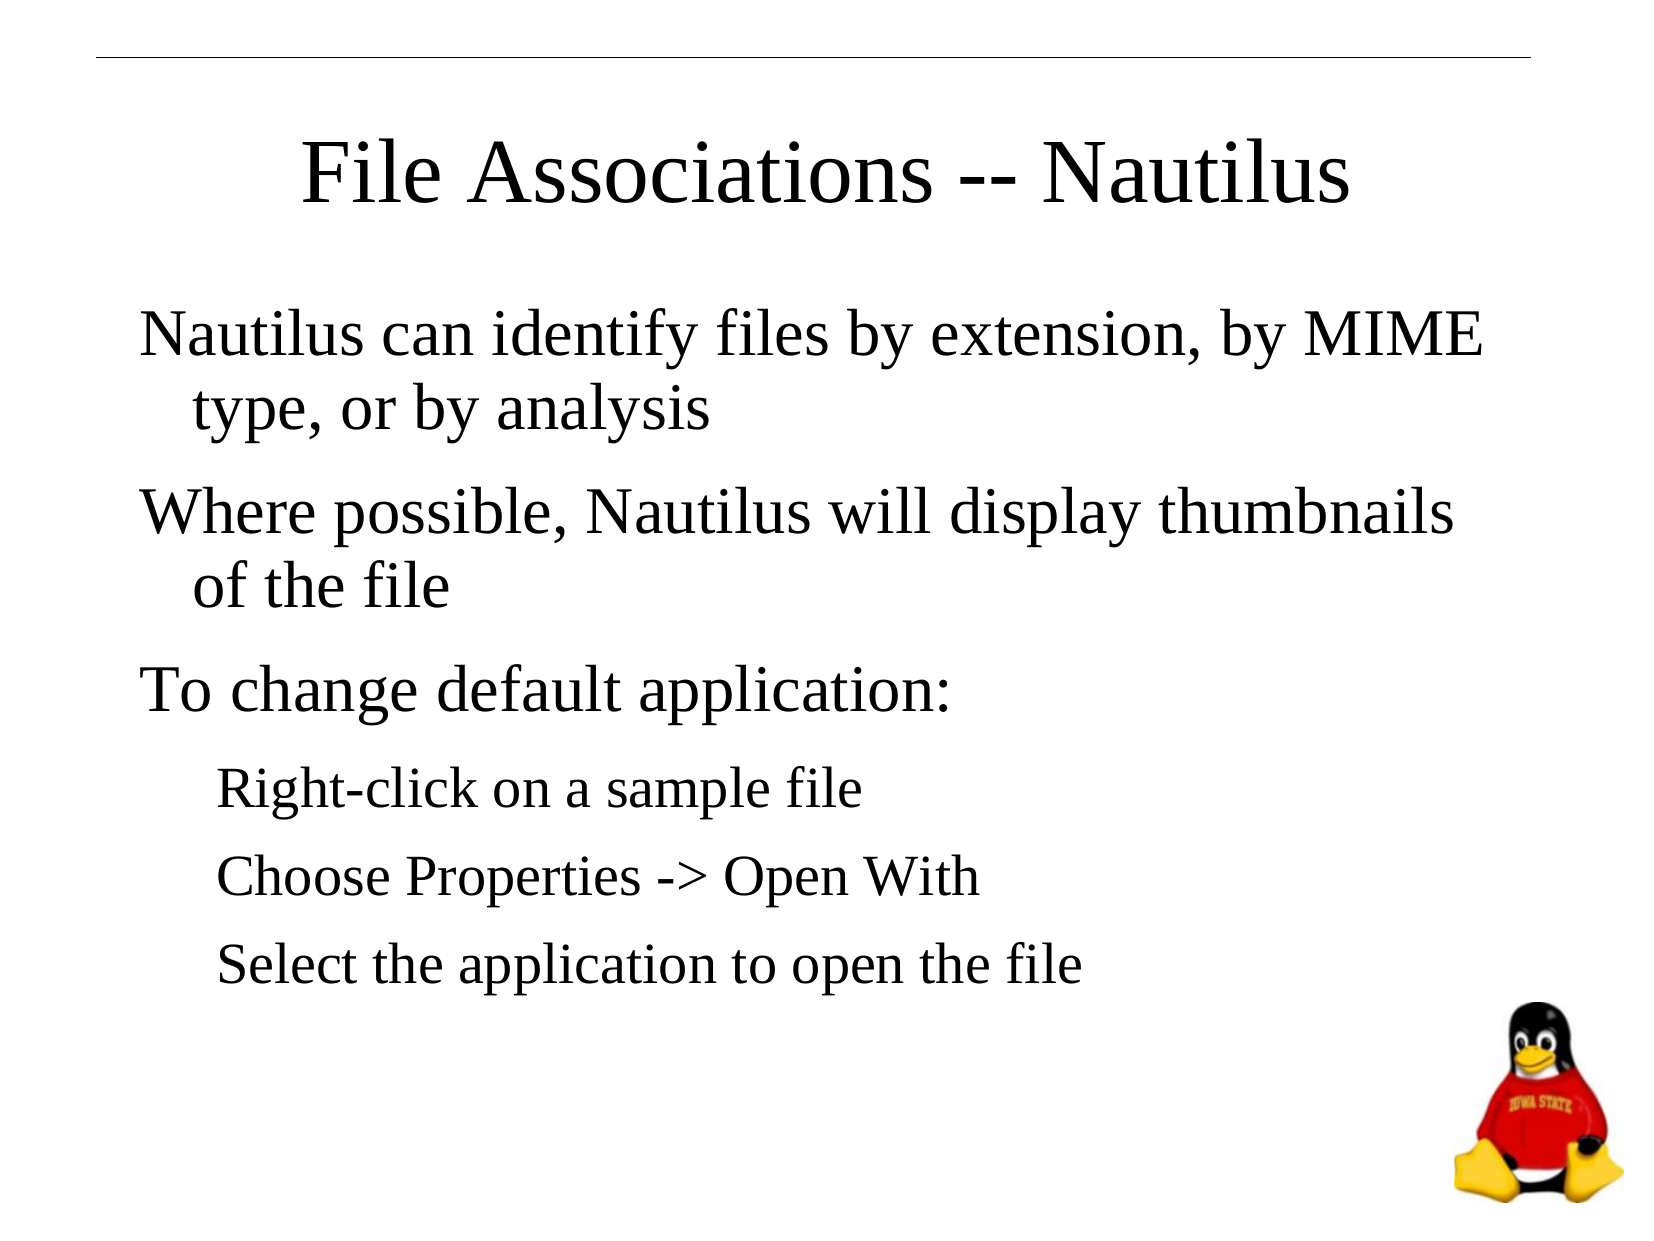

# File Associations -- Nautilus
Nautilus can identify files by extension, by MIME type, or by analysis
Where possible, Nautilus will display thumbnails of the file
To change default application:
Right-click on a sample file
Choose Properties -> Open With
Select the application to open the file